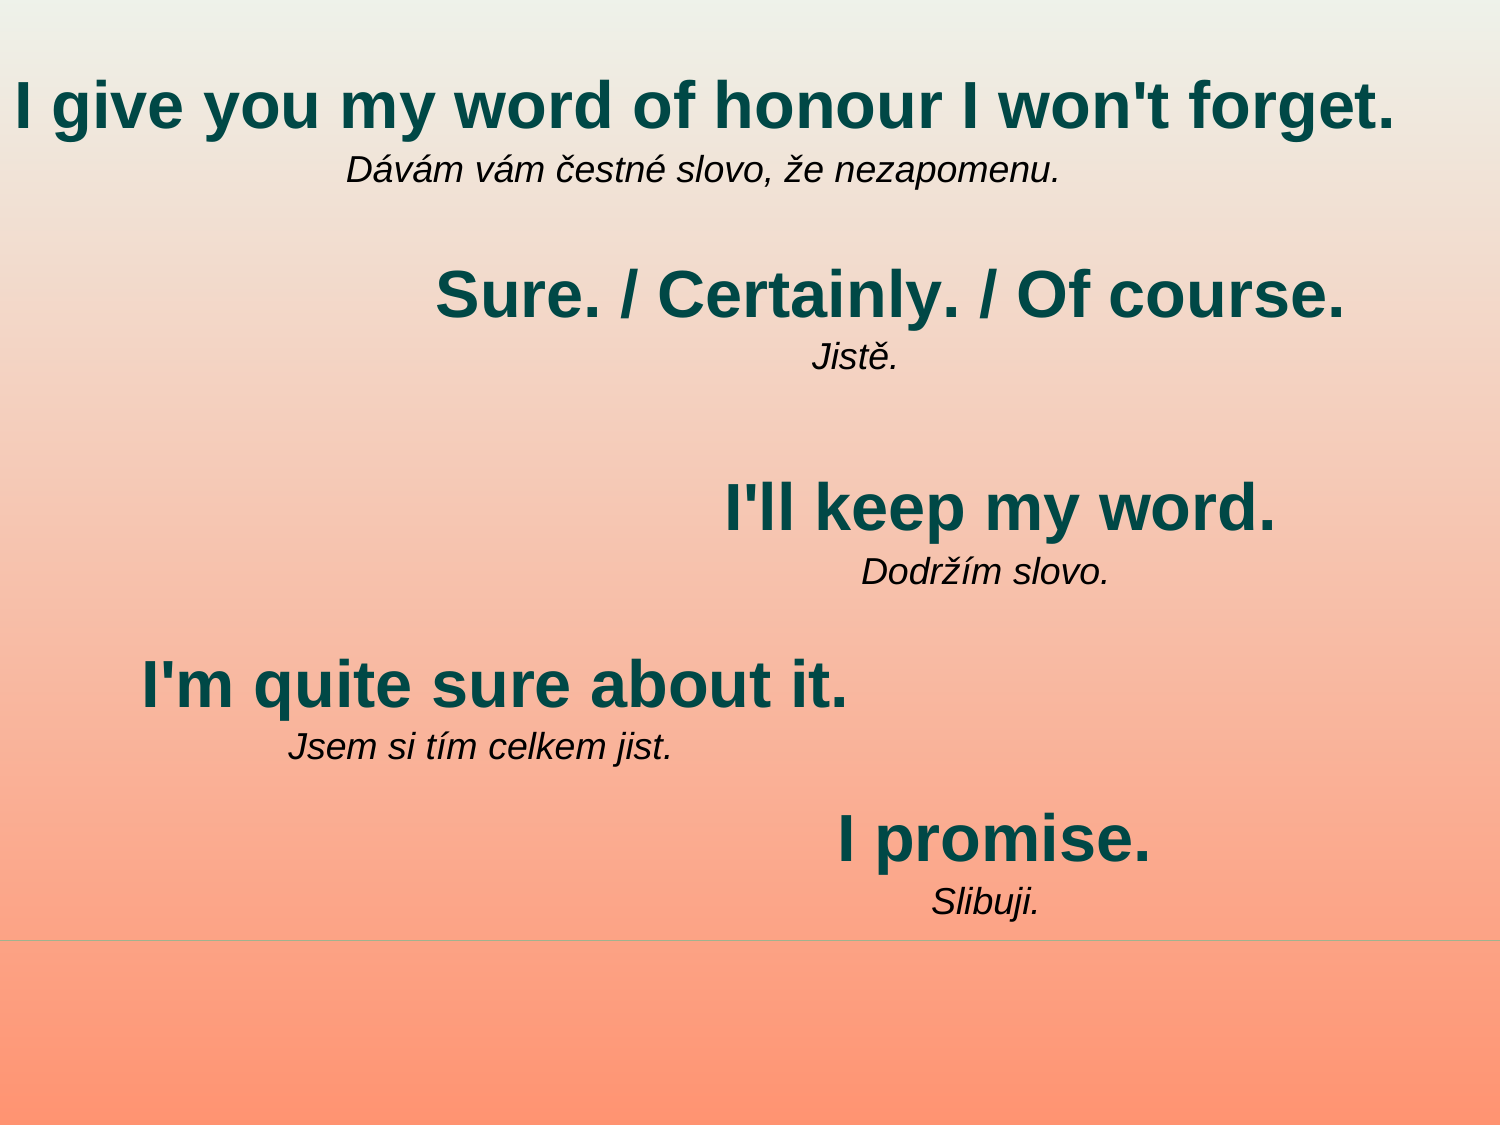

I give you my word of honour I won't forget.
Dávám vám čestné slovo, že nezapomenu.
Sure. / Certainly. / Of course.
Jistě.
I'll keep my word.
Dodržím slovo.
I'm quite sure about it.
Jsem si tím celkem jist.
I promise.
Slibuji.